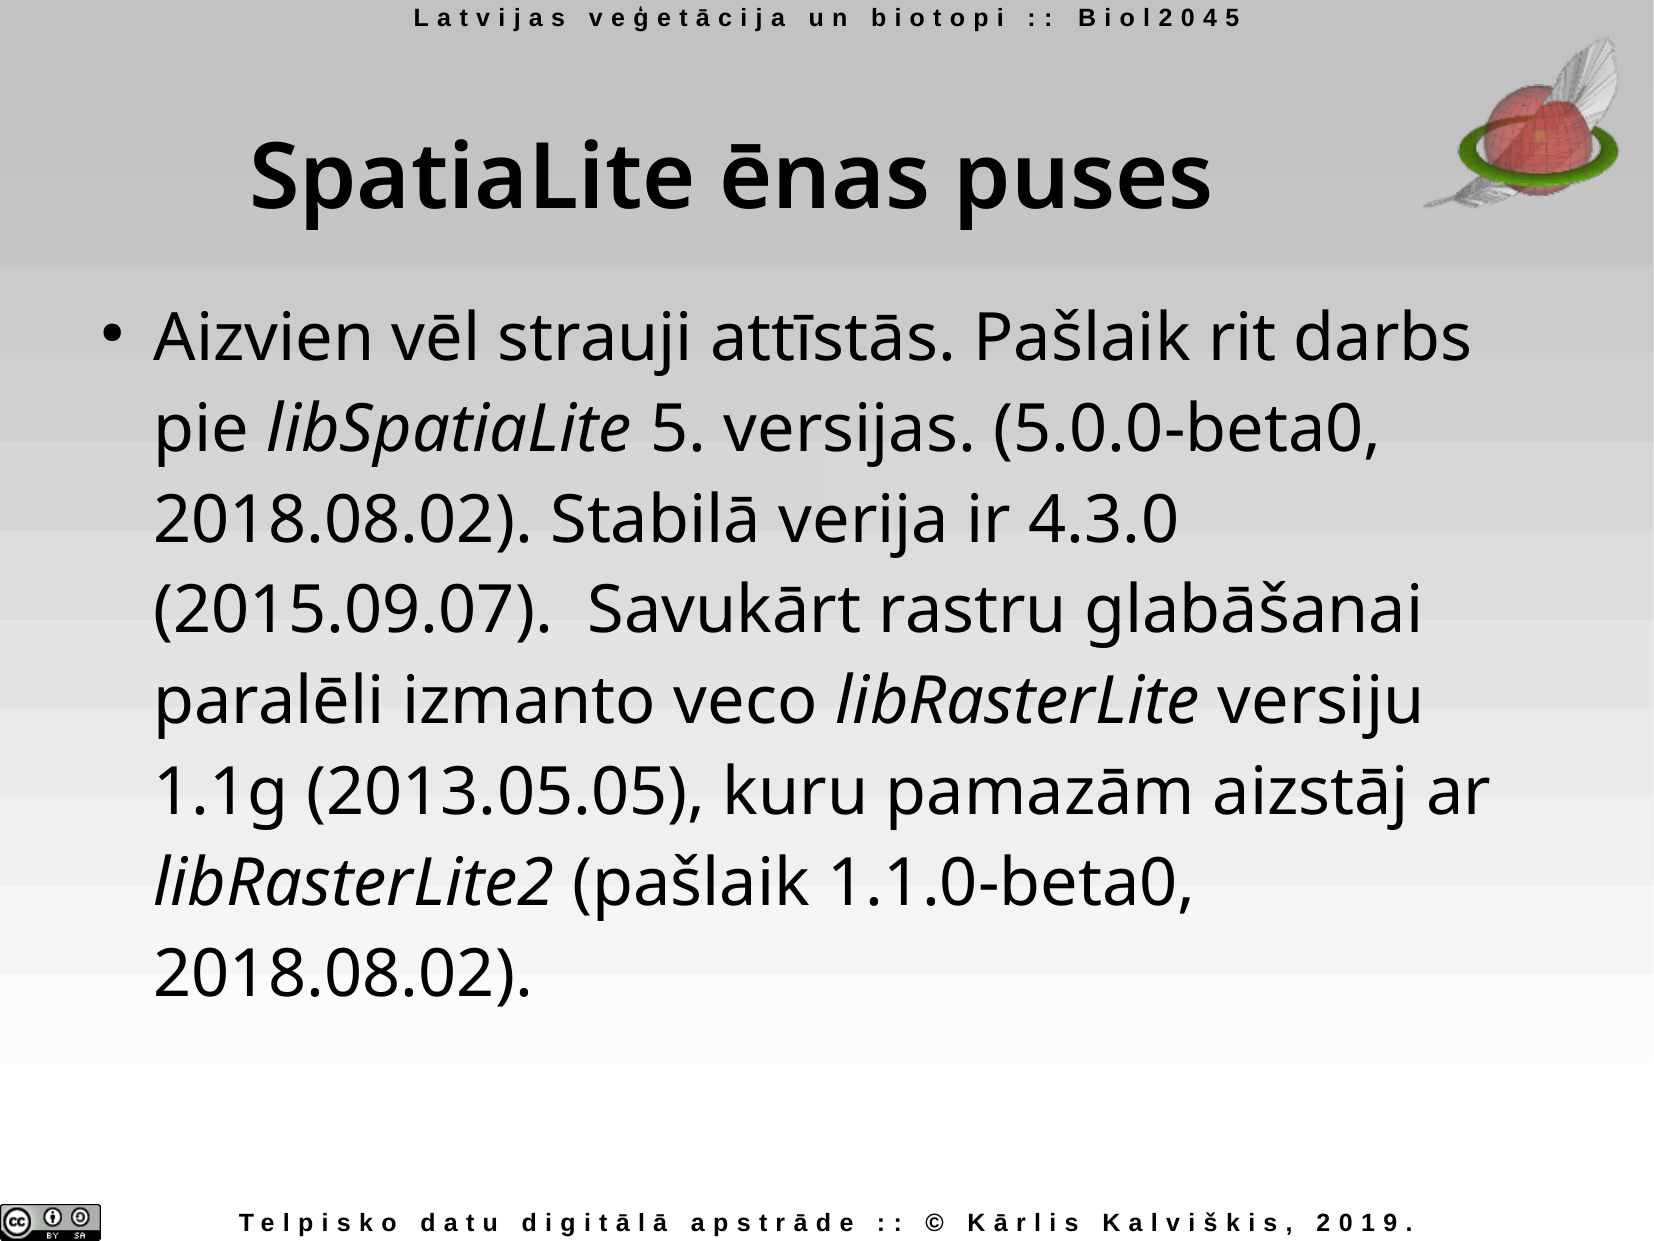

# SpatiaLite ēnas puses
Aizvien vēl strauji attīstās. Pašlaik rit darbs pie libSpatiaLite 5. versijas. (5.0.0-beta0, 2018.08.02). Stabilā verija ir 4.3.0 (2015.09.07). Savukārt rastru glabāšanai paralēli izmanto veco libRasterLite versiju 1.1g (2013.05.05), kuru pamazām aizstāj ar libRasterLite2 (pašlaik 1.1.0-beta0, 2018.08.02).